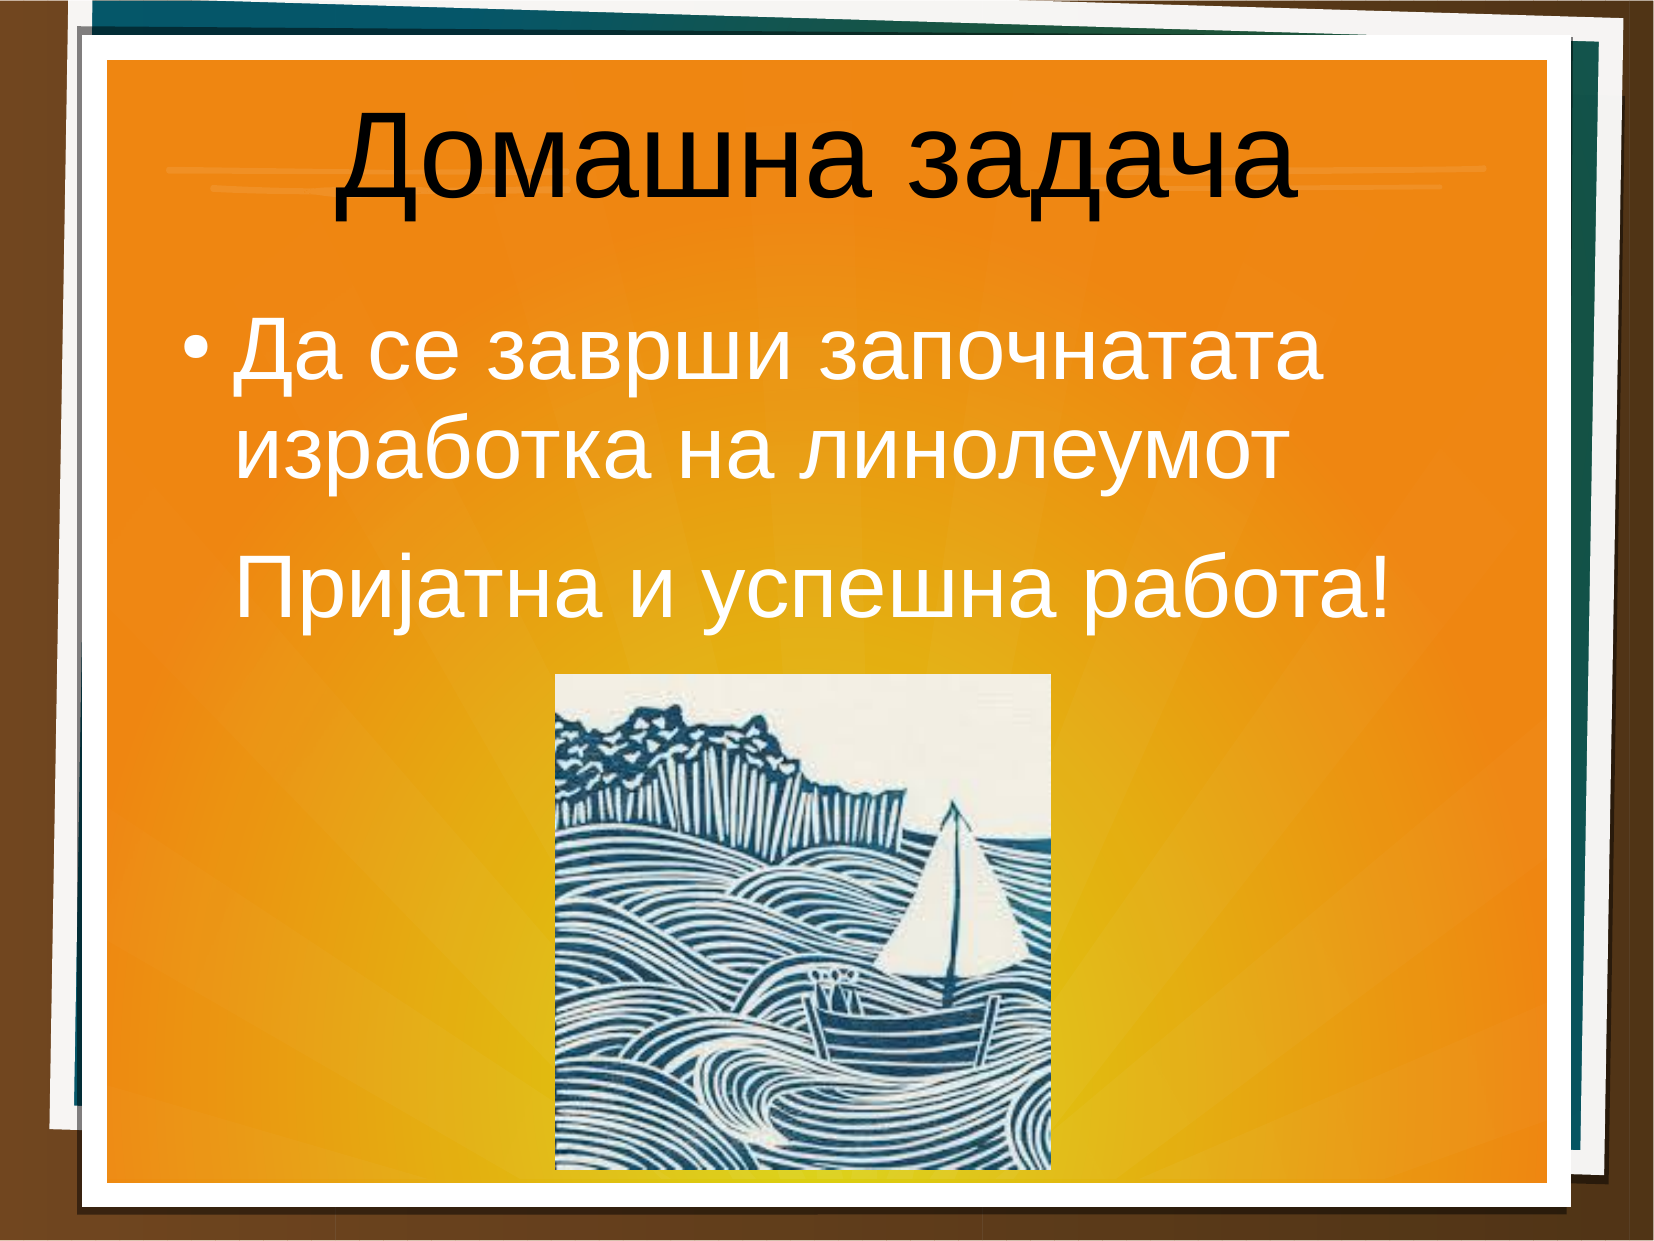

# Домашна задача
Да се заврши започнатата изработка на линолеумот
Пријатна и успешна работа!